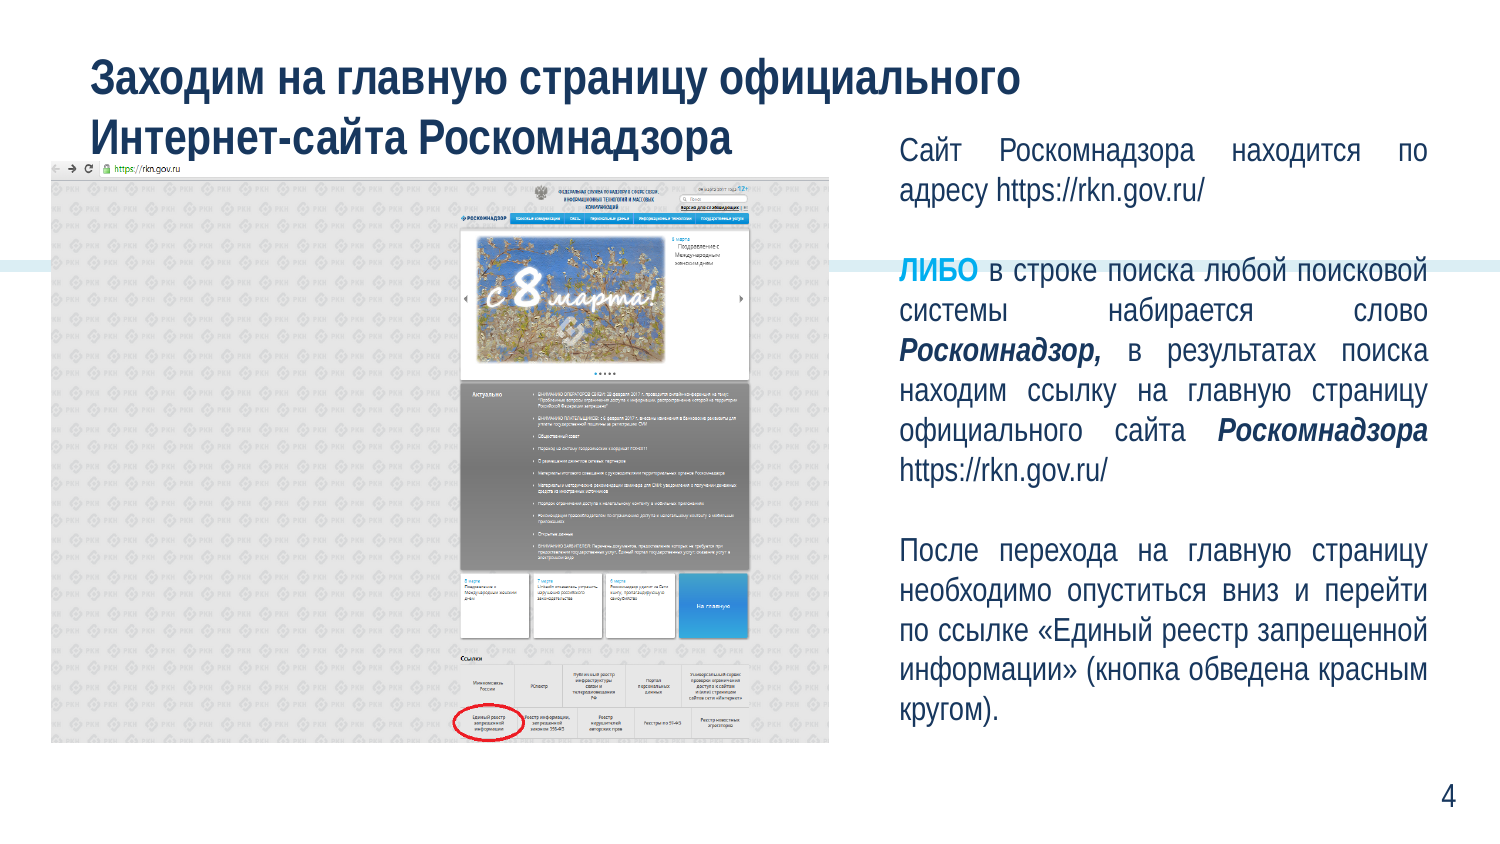

Заходим на главную страницу официального Интернет-сайта Роскомнадзора
Сайт Роскомнадзора находится по адресу https://rkn.gov.ru/
ЛИБО в строке поиска любой поисковой системы набирается слово Роскомнадзор, в результатах поиска находим ссылку на главную страницу официального сайта Роскомнадзора https://rkn.gov.ru/
После перехода на главную страницу необходимо опуститься вниз и перейти по ссылке «Единый реестр запрещенной информации» (кнопка обведена красным кругом).